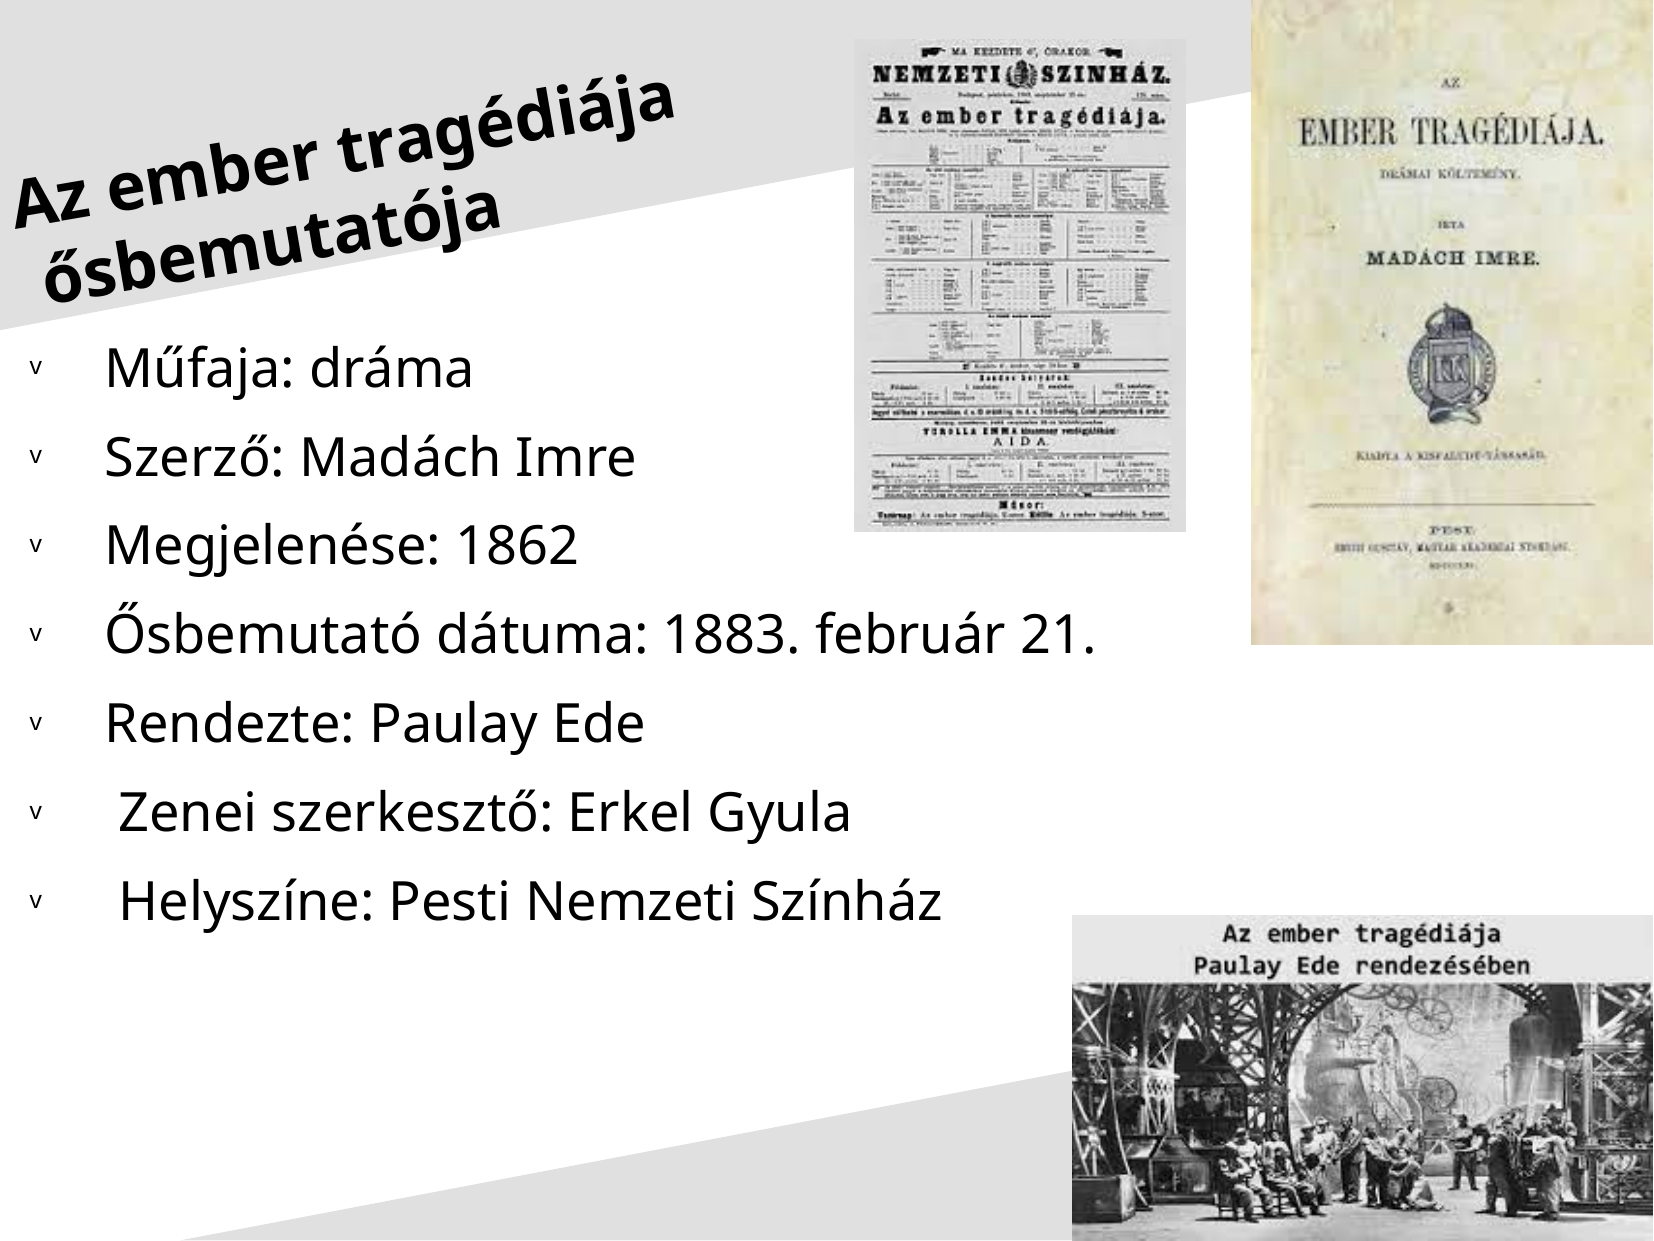

# Az ember tragédiája ősbemutatója
Műfaja: dráma
Szerző: Madách Imre
Megjelenése: 1862
Ősbemutató dátuma: 1883. február 21.
Rendezte: Paulay Ede
 Zenei szerkesztő: Erkel Gyula
 Helyszíne: Pesti Nemzeti Színház